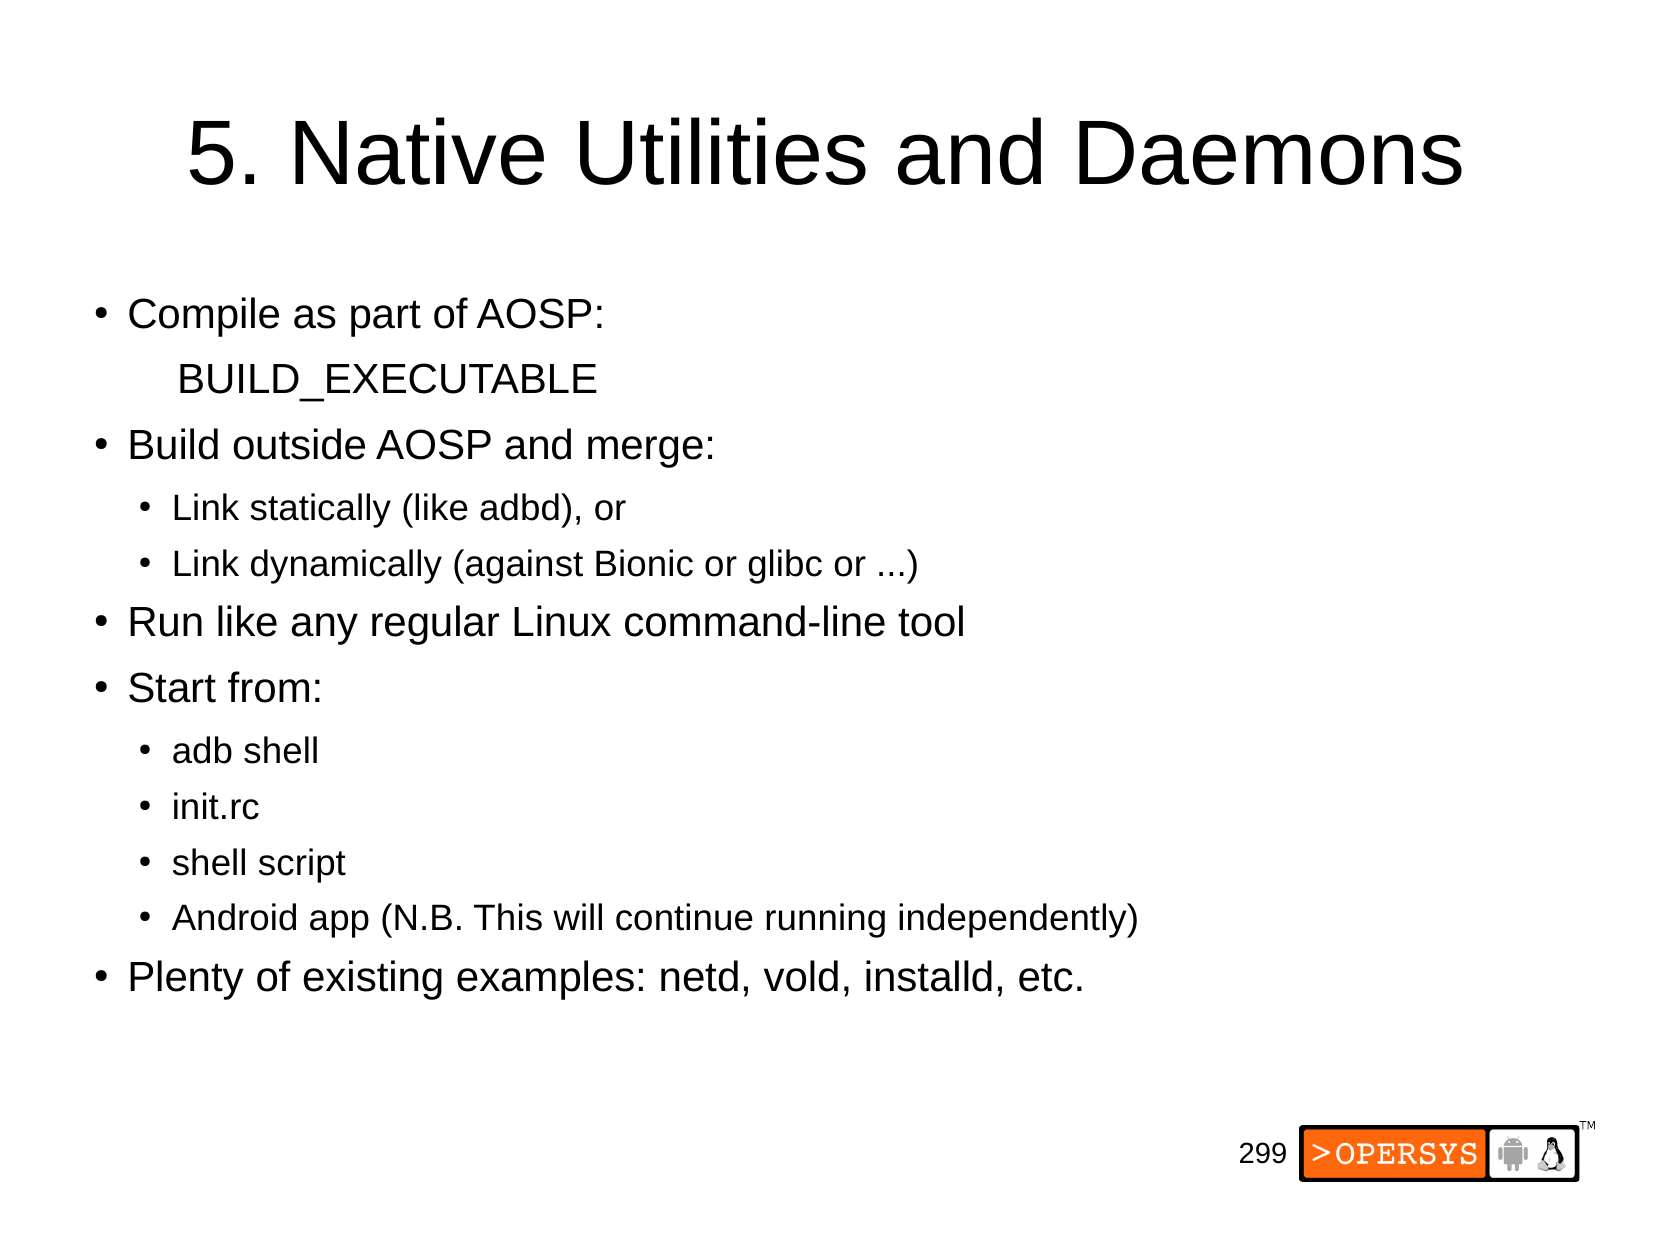

# 5. Native Utilities and Daemons
Compile as part of AOSP:
BUILD_EXECUTABLE
Build outside AOSP and merge:
Link statically (like adbd), or
Link dynamically (against Bionic or glibc or ...)
Run like any regular Linux command-line tool
Start from:
adb shell
init.rc
shell script
Android app (N.B. This will continue running independently)
Plenty of existing examples: netd, vold, installd, etc.